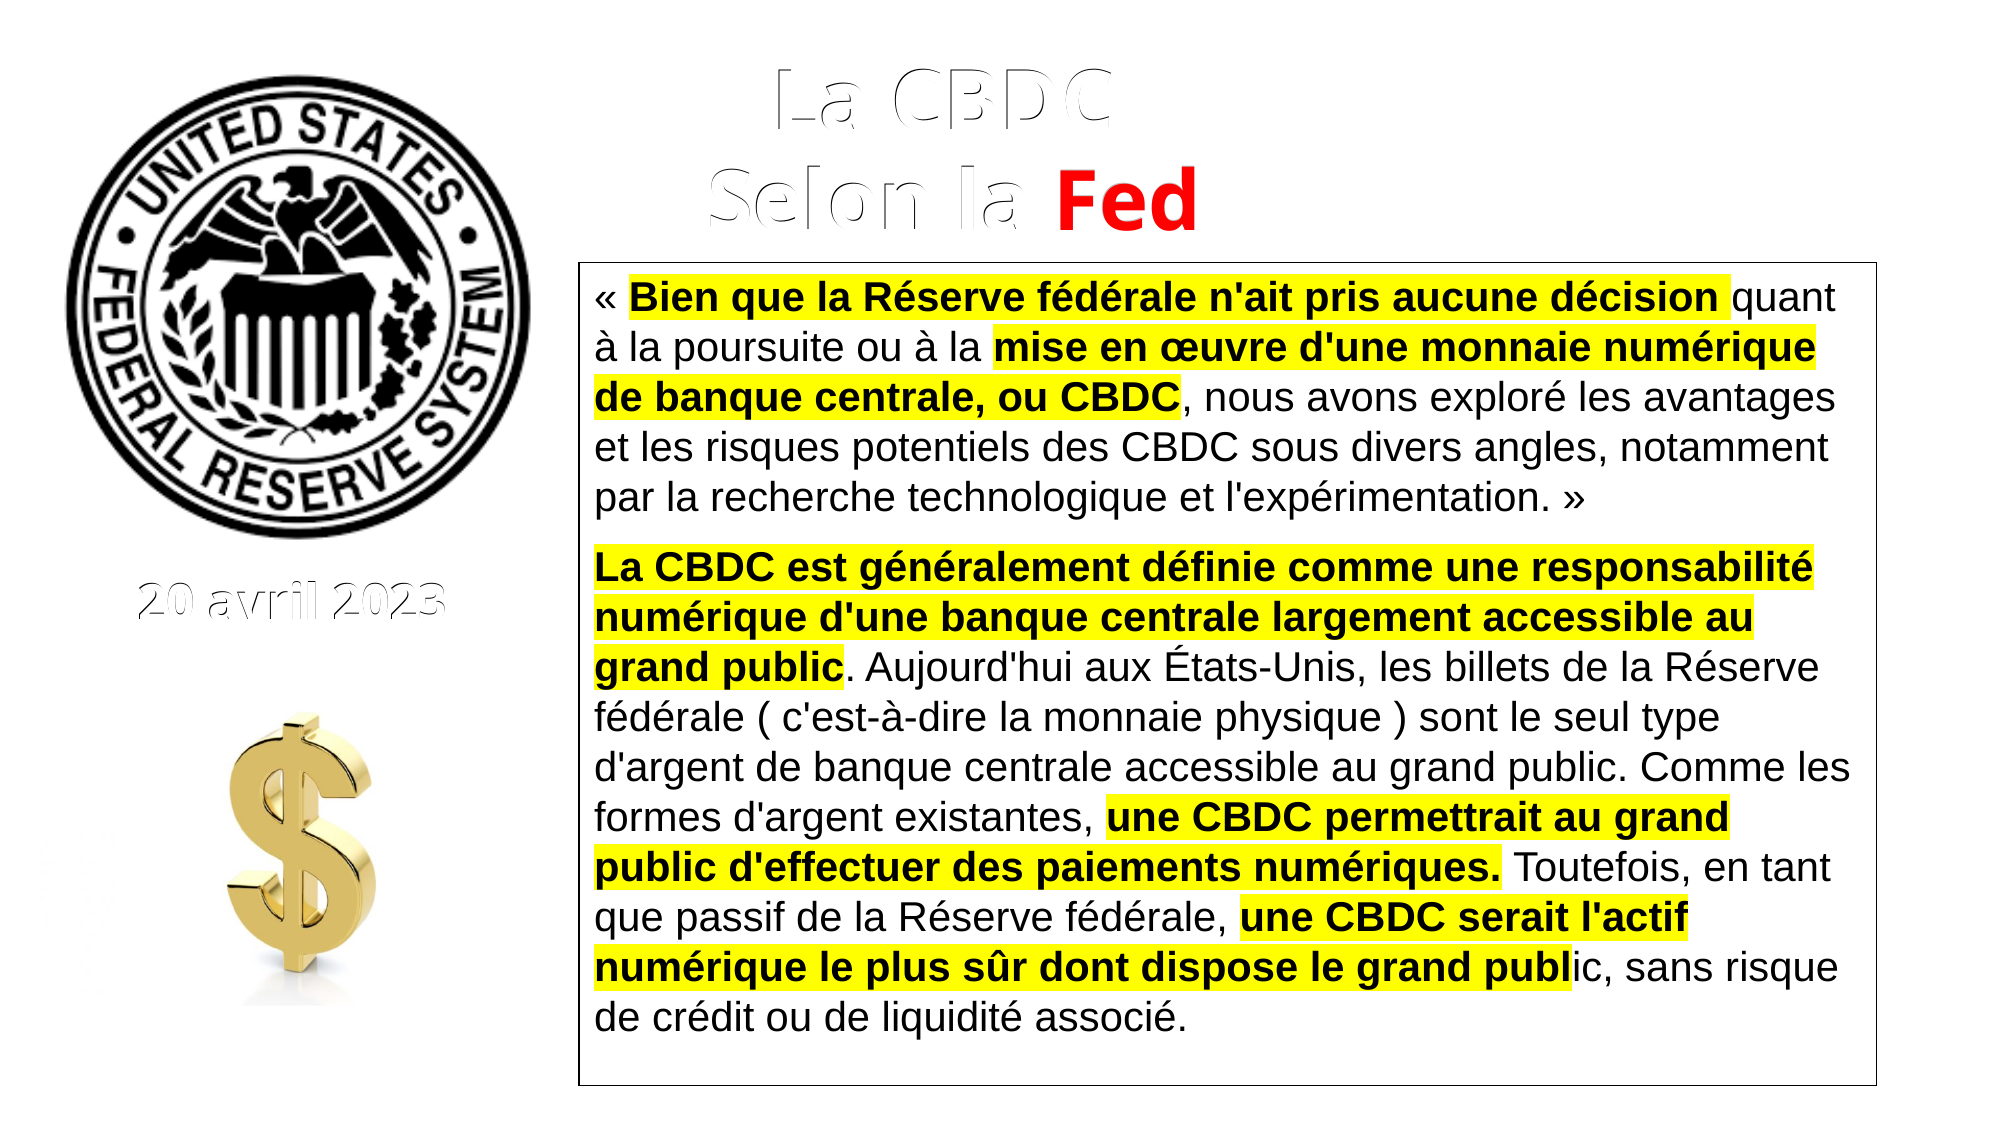

La CBDC
Selon la Fed
« Bien que la Réserve fédérale n'ait pris aucune décision quant à la poursuite ou à la mise en œuvre d'une monnaie numérique de banque centrale, ou CBDC, nous avons exploré les avantages et les risques potentiels des CBDC sous divers angles, notamment par la recherche technologique et l'expérimentation. »
La CBDC est généralement définie comme une responsabilité numérique d'une banque centrale largement accessible au grand public. Aujourd'hui aux États-Unis, les billets de la Réserve fédérale ( c'est-à-dire la monnaie physique ) sont le seul type d'argent de banque centrale accessible au grand public. Comme les formes d'argent existantes, une CBDC permettrait au grand public d'effectuer des paiements numériques. Toutefois, en tant que passif de la Réserve fédérale, une CBDC serait l'actif numérique le plus sûr dont dispose le grand public, sans risque de crédit ou de liquidité associé.
20 avril 2023